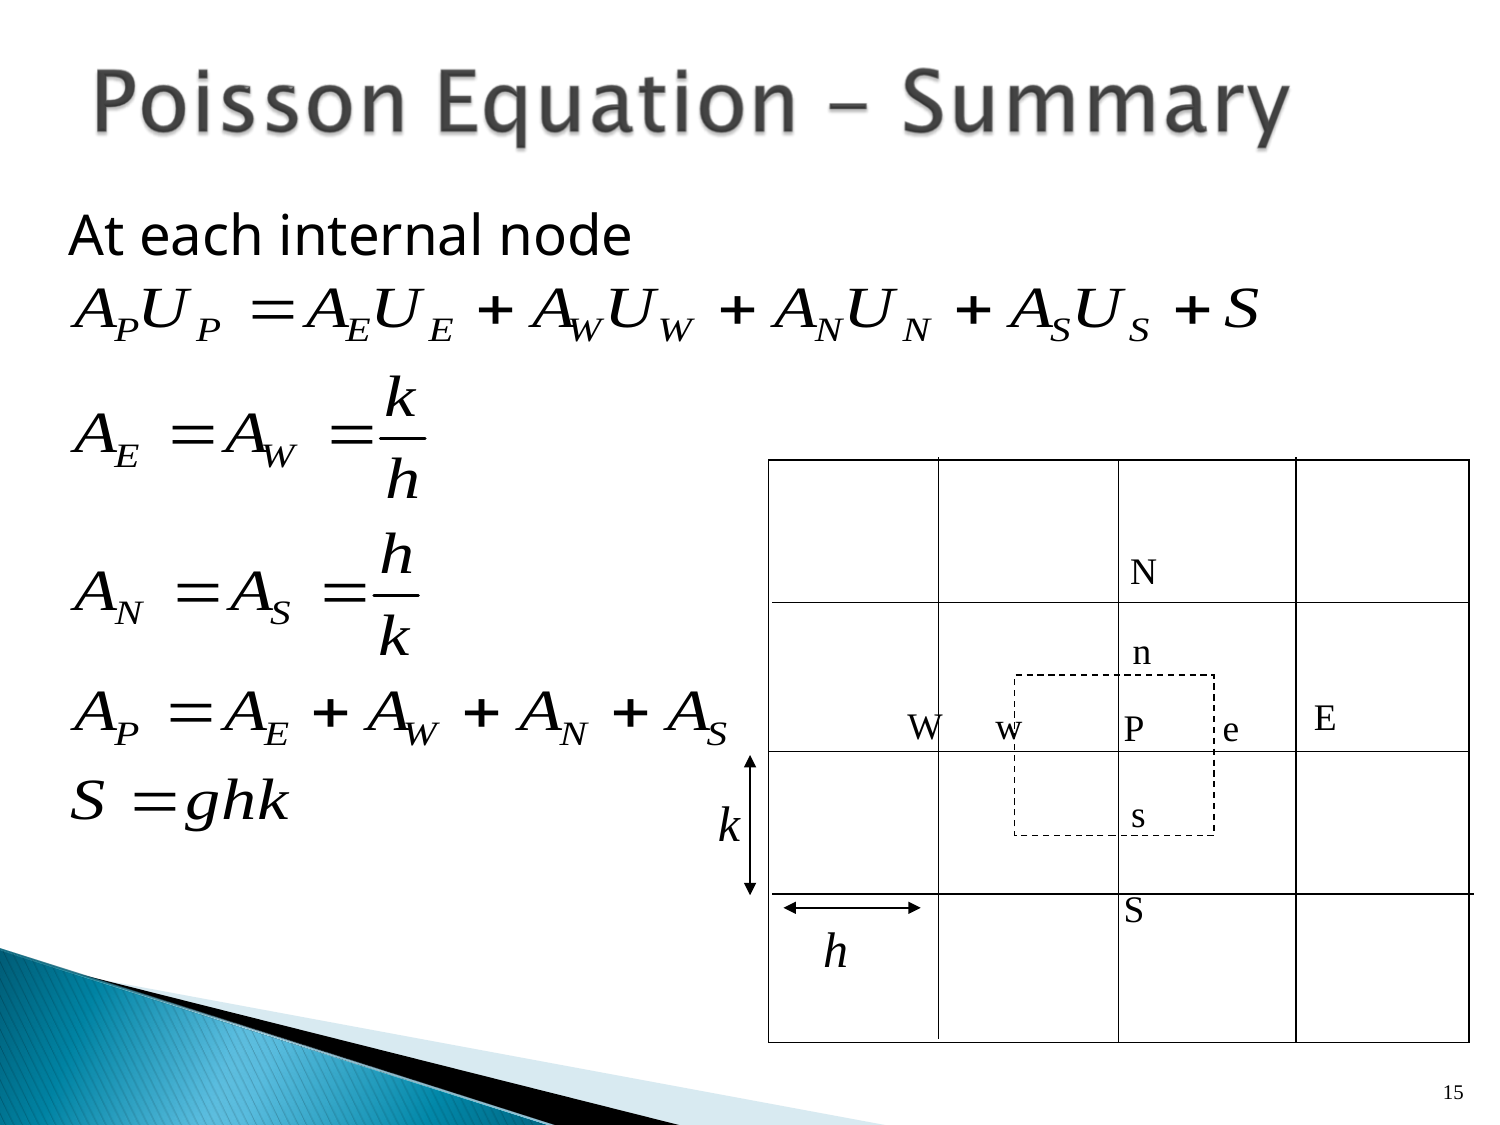

# At each internal node
N
E
W
P
S
n
w
e
s
k
h